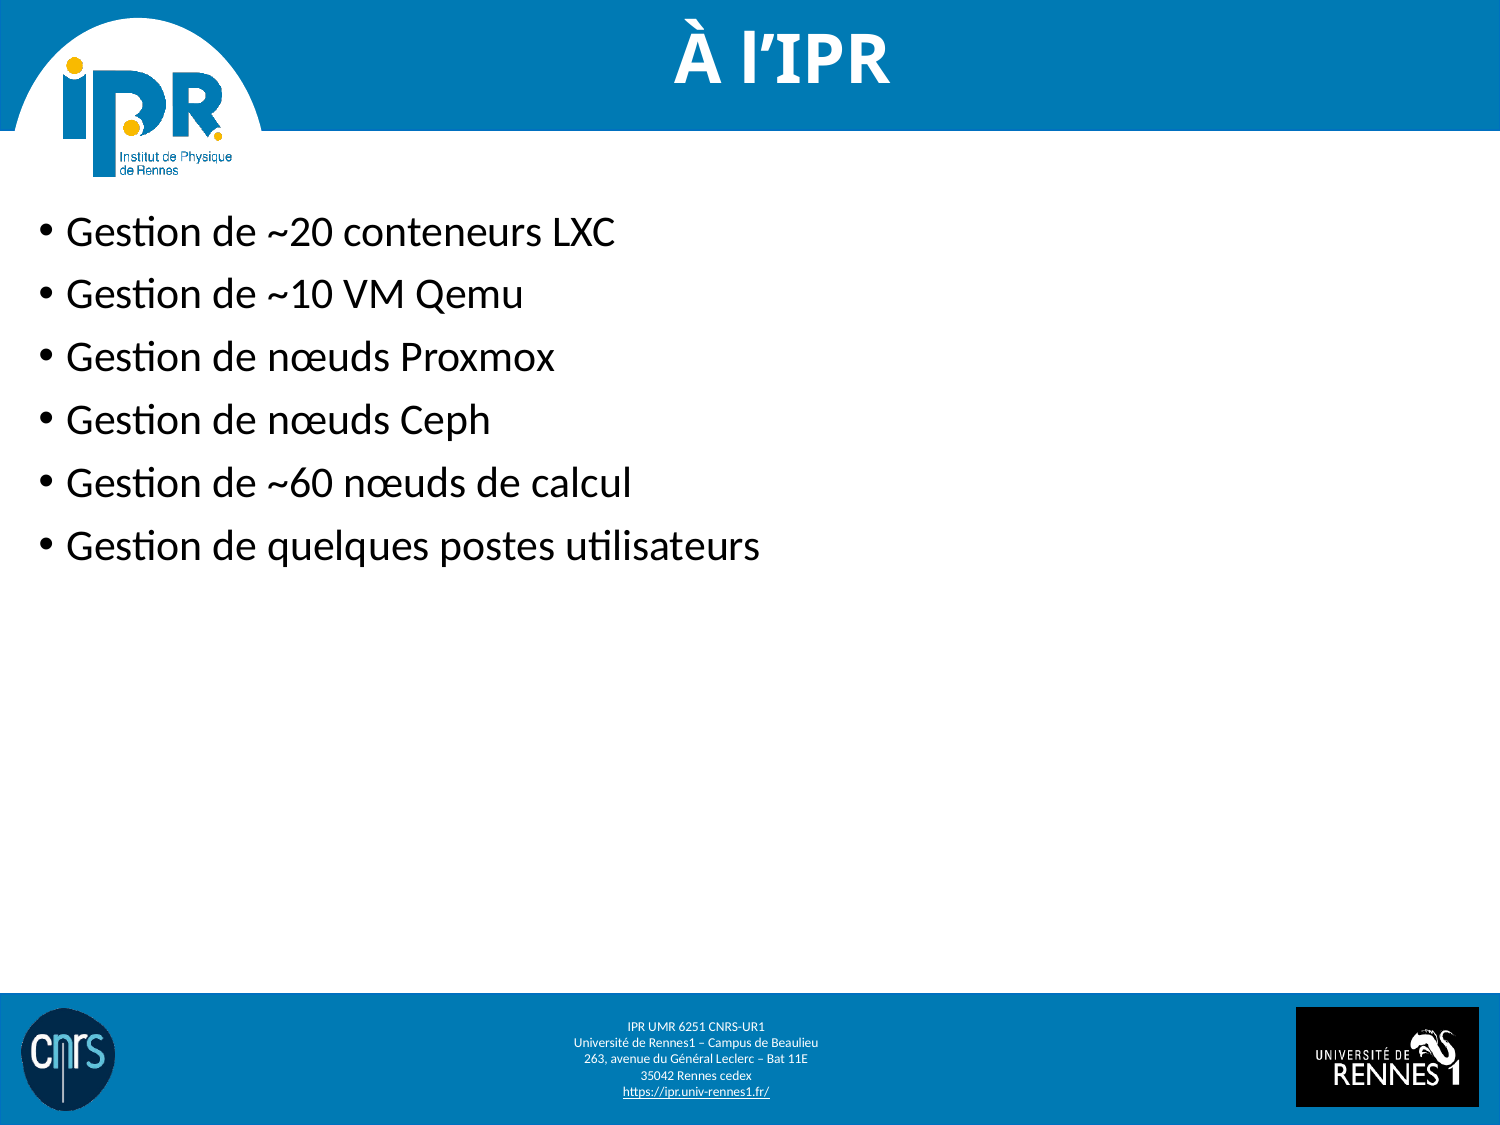

# À l’IPR
Gestion de ~20 conteneurs LXC
Gestion de ~10 VM Qemu
Gestion de nœuds Proxmox
Gestion de nœuds Ceph
Gestion de ~60 nœuds de calcul
Gestion de quelques postes utilisateurs